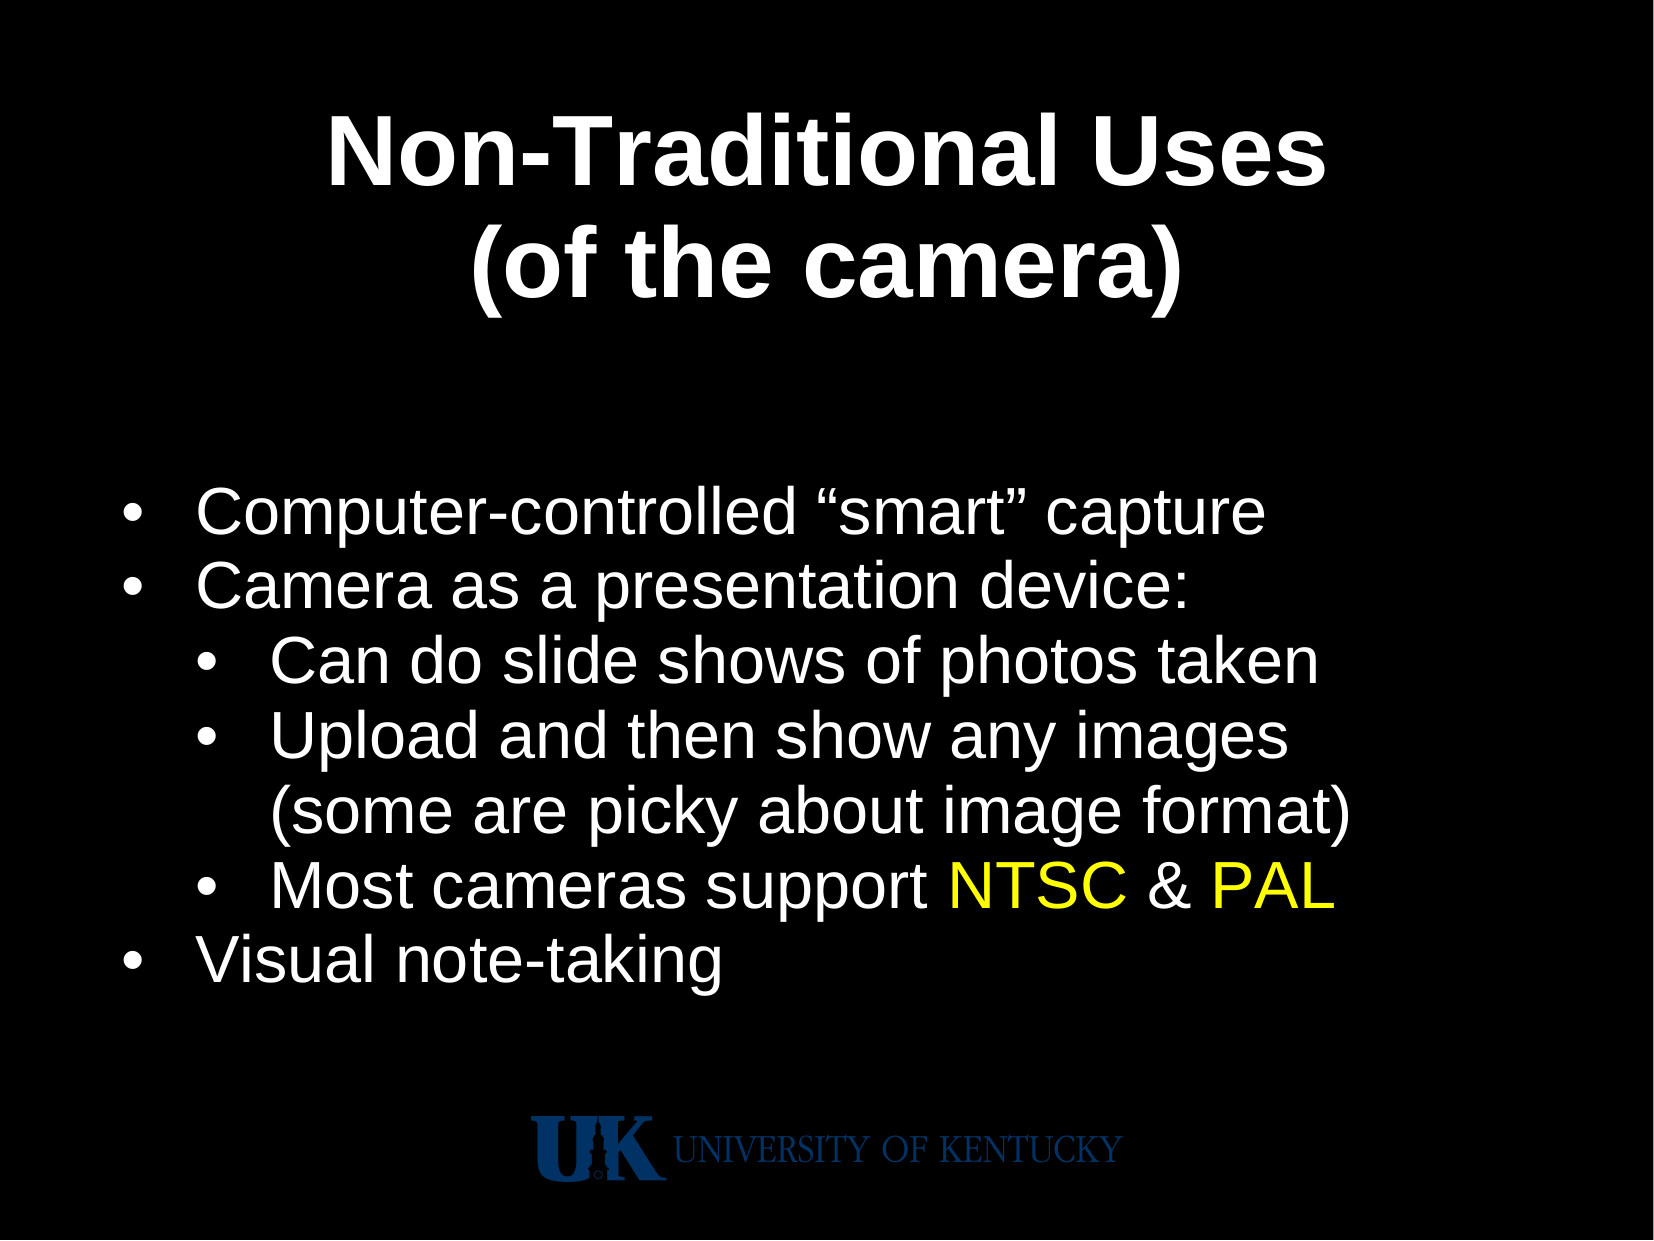

# Non-Traditional Uses (of the camera)
•	Computer-controlled “smart” capture
•	Camera as a presentation device:
	•	Can do slide shows of photos taken
	•	Upload and then show any images
		(some are picky about image format)
	•	Most cameras support NTSC & PAL
•	Visual note-taking